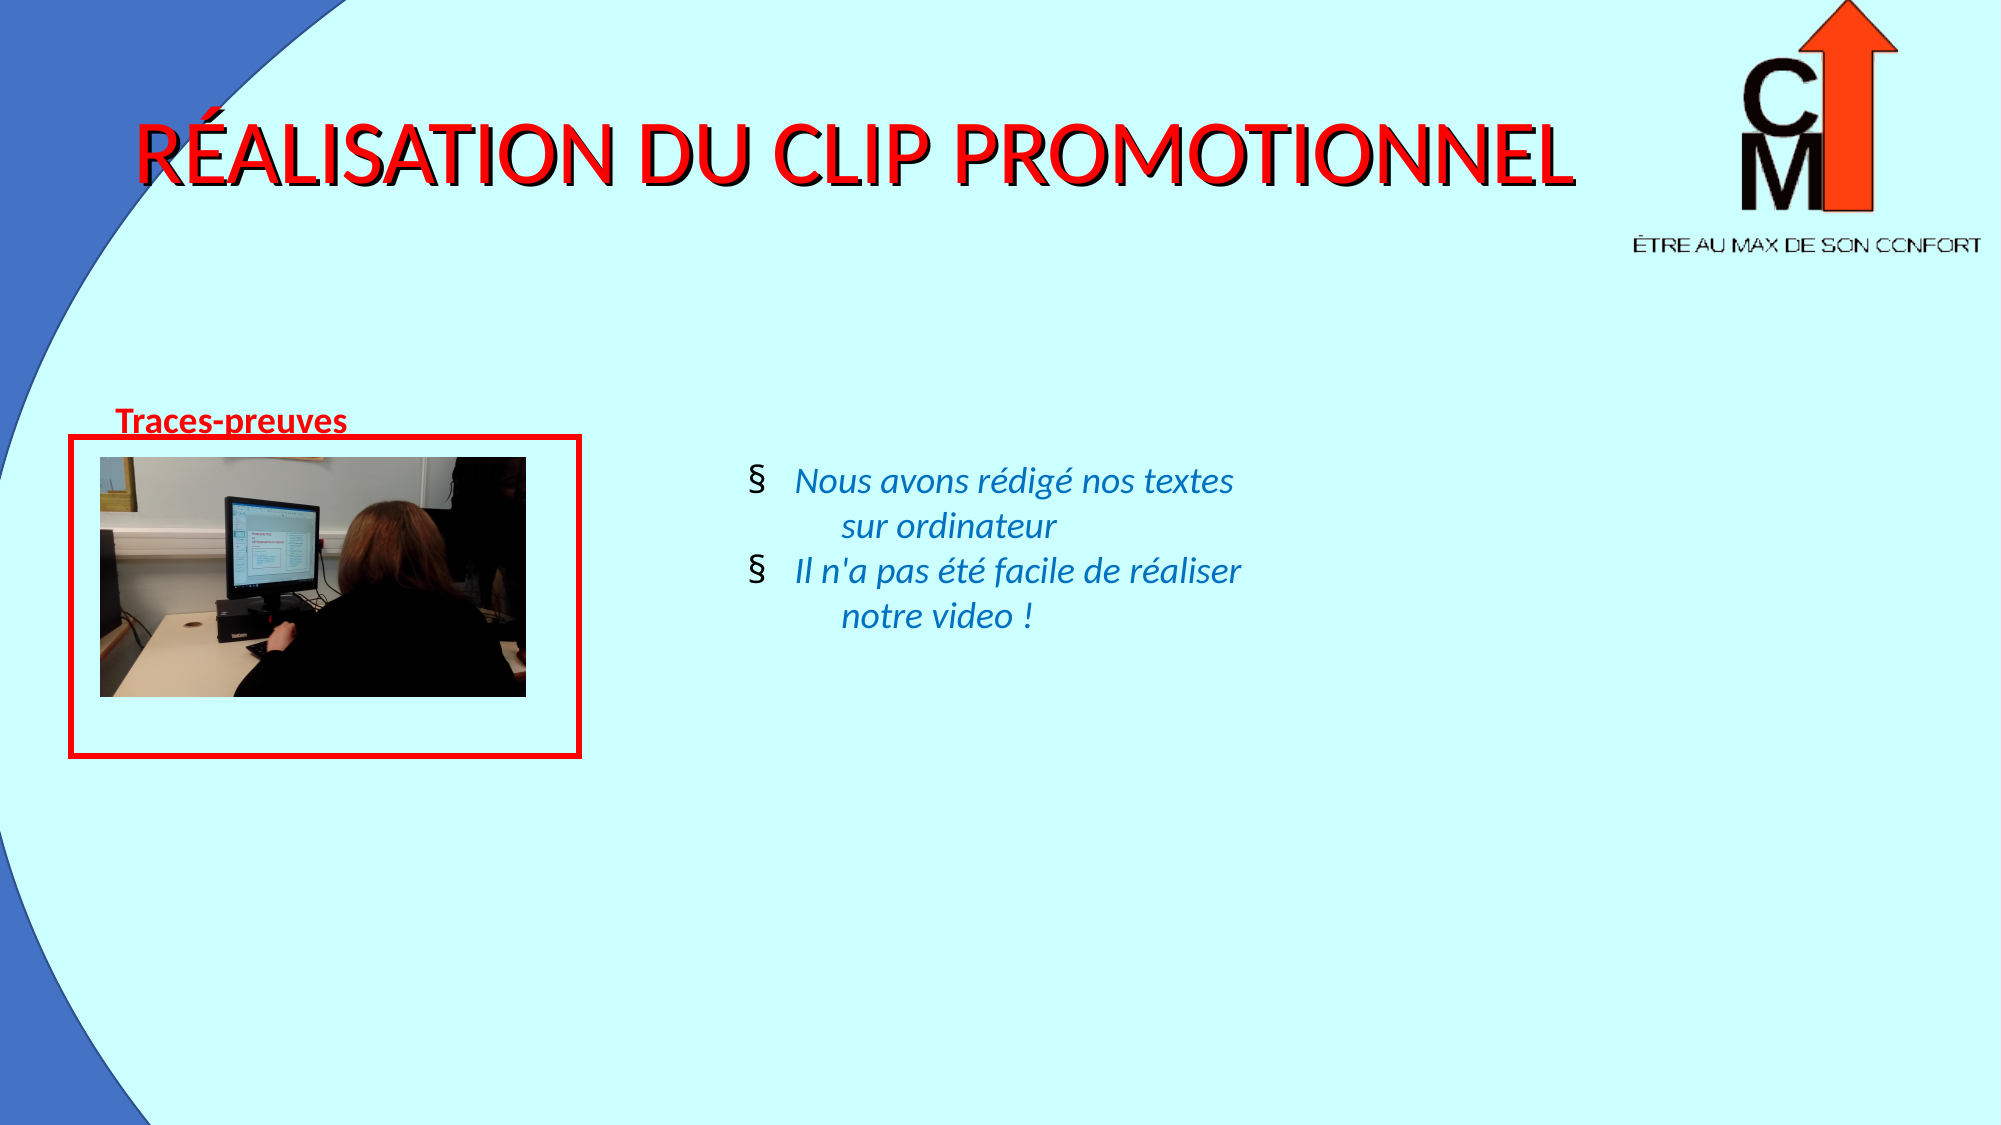

RÉALISATION DU CLIP PROMOTIONNEL
Traces-preuves
Nous avons rédigé nos textes sur ordinateur
Il n'a pas été facile de réaliser notre video !